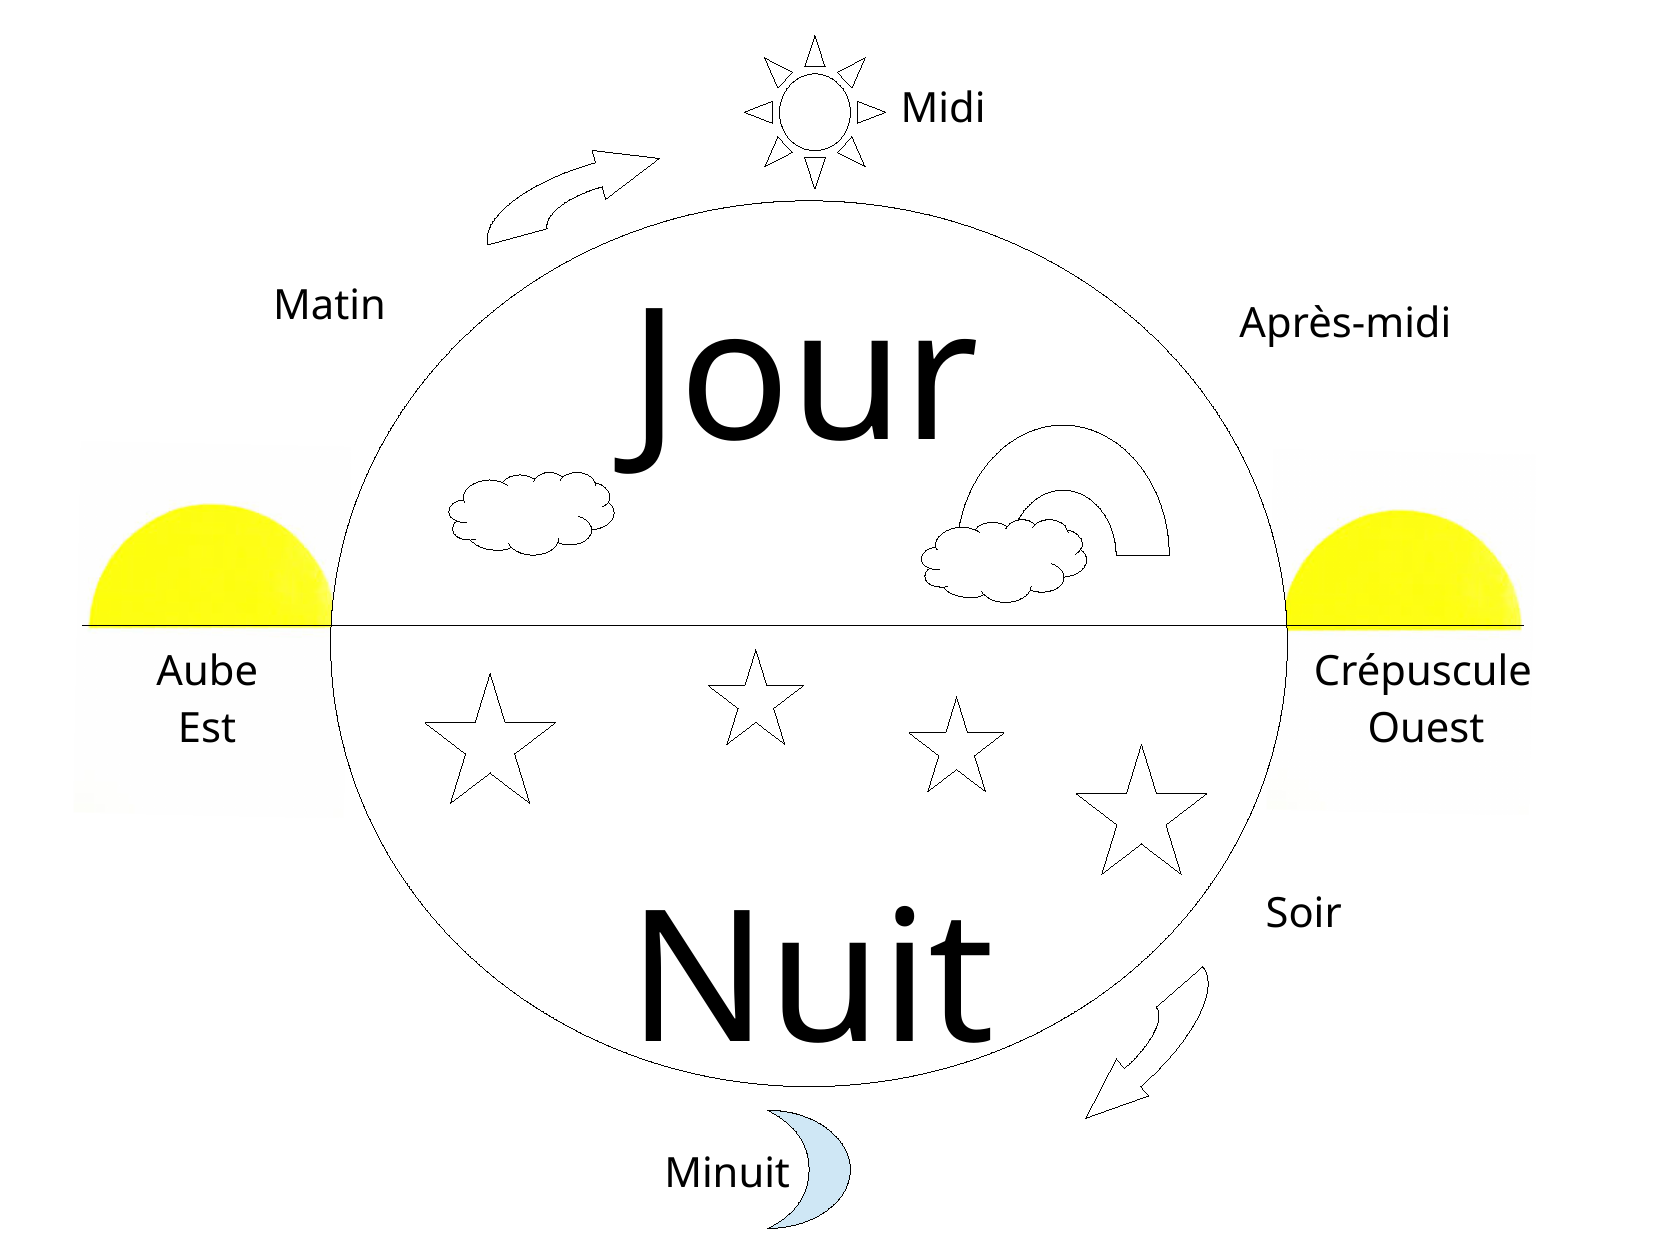

Midi
Jour
Matin
Après-midi
Aube
 Est
Crépuscule
 Ouest
Nuit
Soir
Minuit